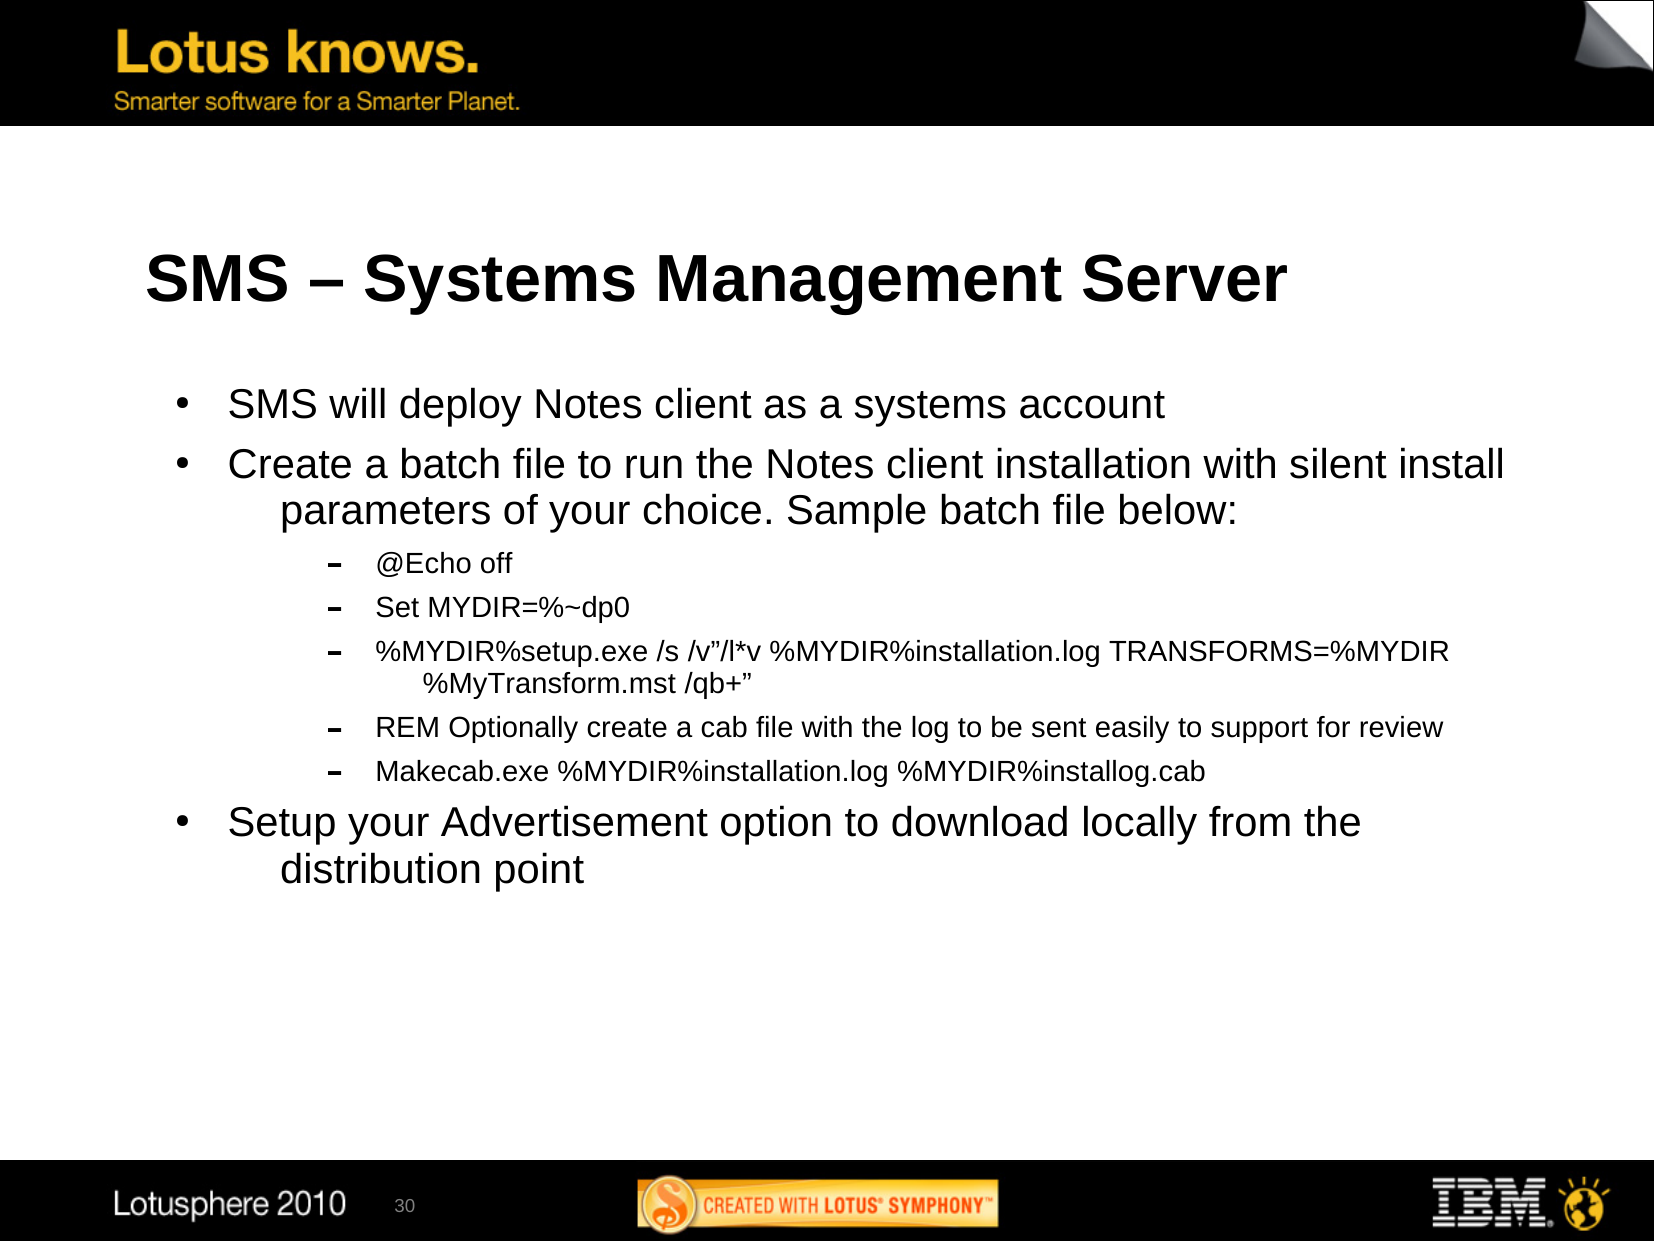

# SMS – Systems Management Server
SMS will deploy Notes client as a systems account
Create a batch file to run the Notes client installation with silent install parameters of your choice. Sample batch file below:
@Echo off
Set MYDIR=%~dp0
%MYDIR%setup.exe /s /v”/l*v %MYDIR%installation.log TRANSFORMS=%MYDIR%MyTransform.mst /qb+”
REM Optionally create a cab file with the log to be sent easily to support for review
Makecab.exe %MYDIR%installation.log %MYDIR%installog.cab
Setup your Advertisement option to download locally from the distribution point
30